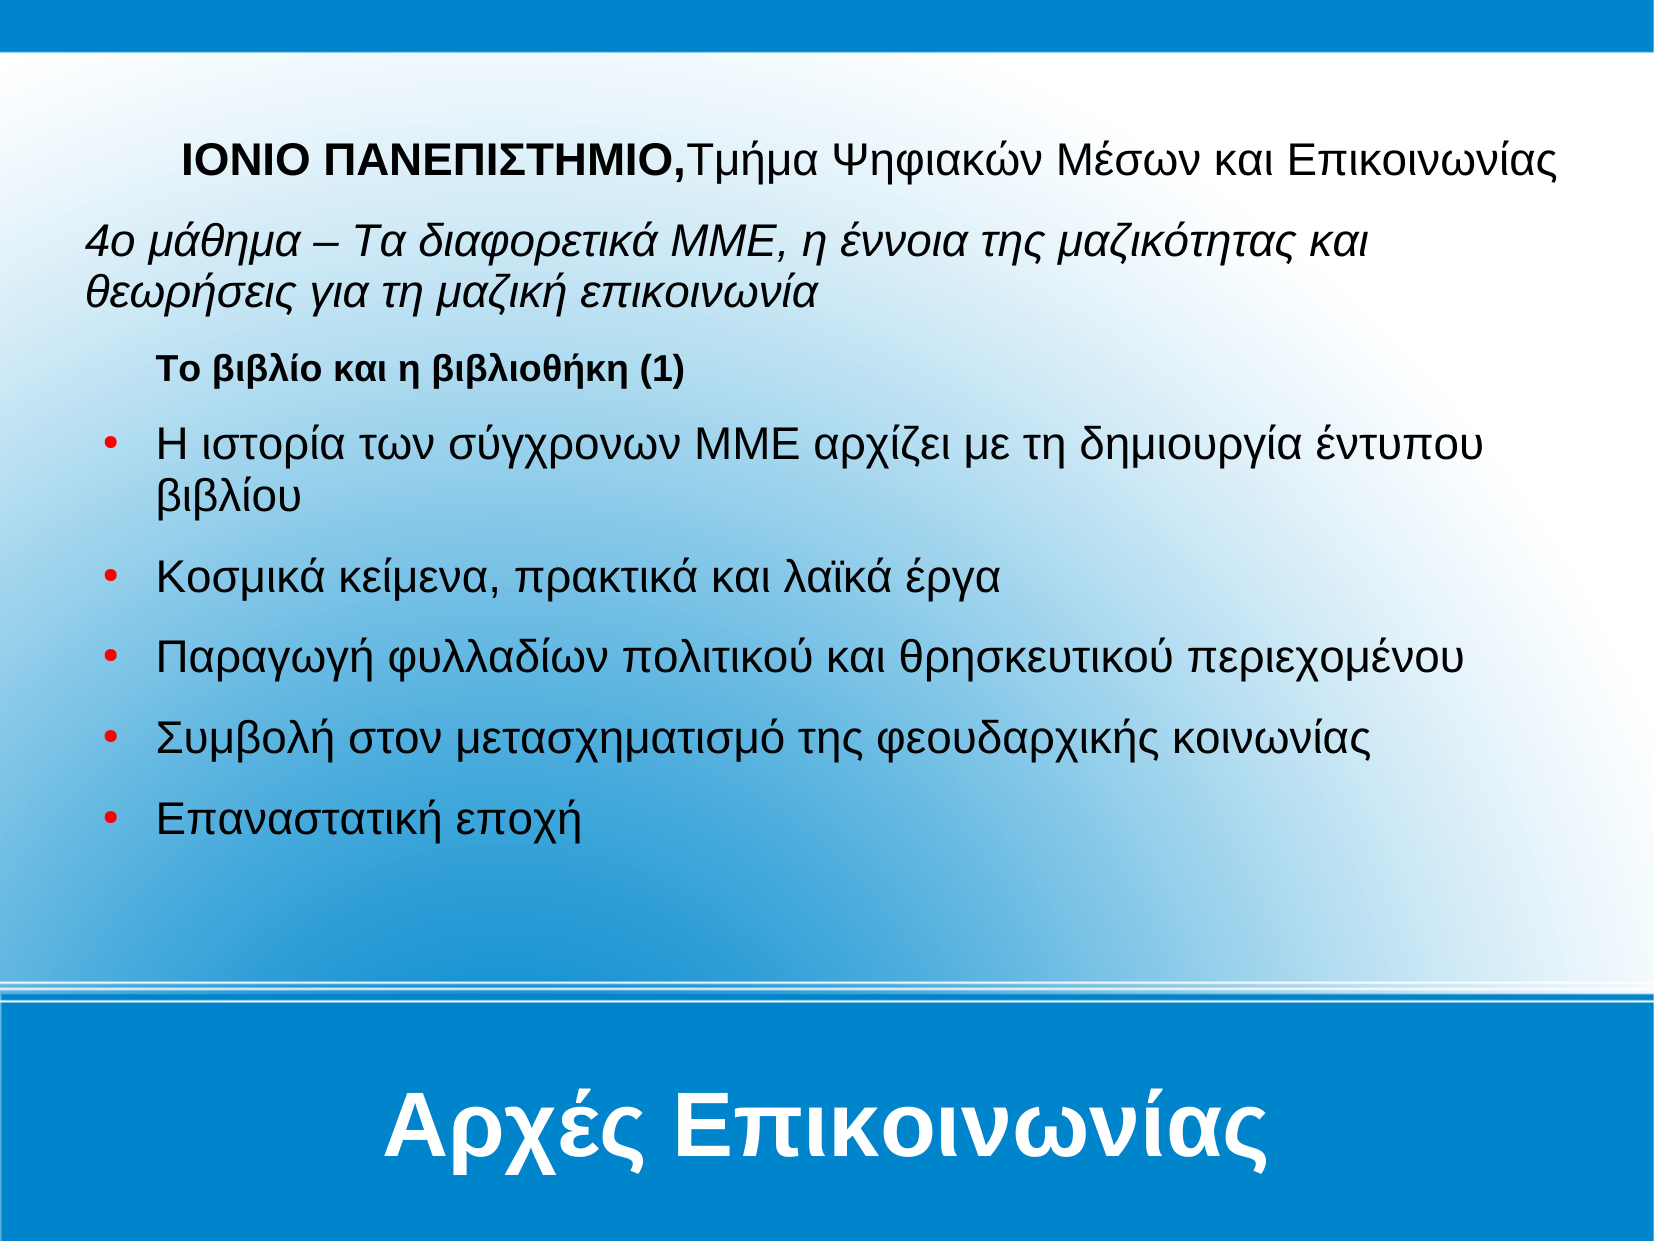

ΙΟΝΙΟ ΠΑΝΕΠΙΣΤΗΜΙΟ,Τμήμα Ψηφιακών Μέσων και Επικοινωνίας
4ο μάθημα – Τα διαφορετικά ΜΜΕ, η έννοια της μαζικότητας και θεωρήσεις για τη μαζική επικοινωνία
Το βιβλίο και η βιβλιοθήκη (1)
Η ιστορία των σύγχρονων ΜΜΕ αρχίζει με τη δημιουργία έντυπου βιβλίου
Κοσμικά κείμενα, πρακτικά και λαϊκά έργα
Παραγωγή φυλλαδίων πολιτικού και θρησκευτικού περιεχομένου
Συμβολή στον μετασχηματισμό της φεουδαρχικής κοινωνίας
Επαναστατική εποχή
# Αρχές Επικοινωνίας